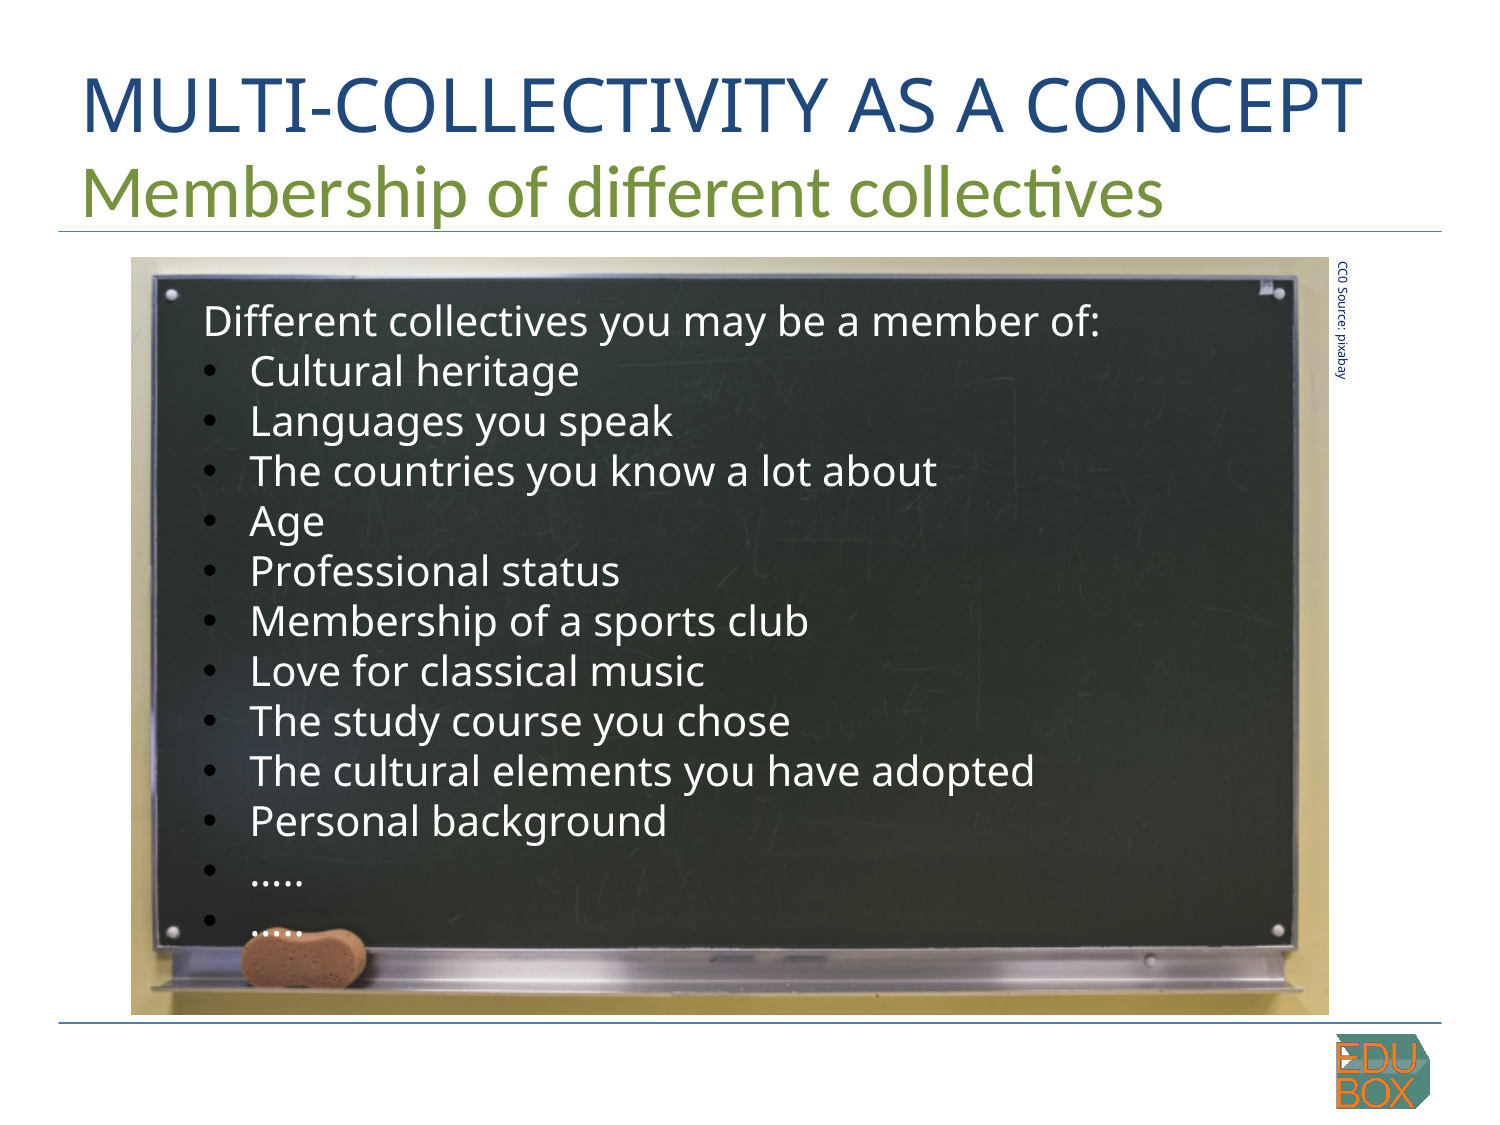

# MULTI-COLLECTIVITY AS A CONCEPT
Membership of different collectives
Different collectives you may be a member of:
Cultural heritage
Languages you speak
The countries you know a lot about
Age
Professional status
Membership of a sports club
Love for classical music
The study course you chose
The cultural elements you have adopted
Personal background
…..
…..
CC0 Source: pixabay